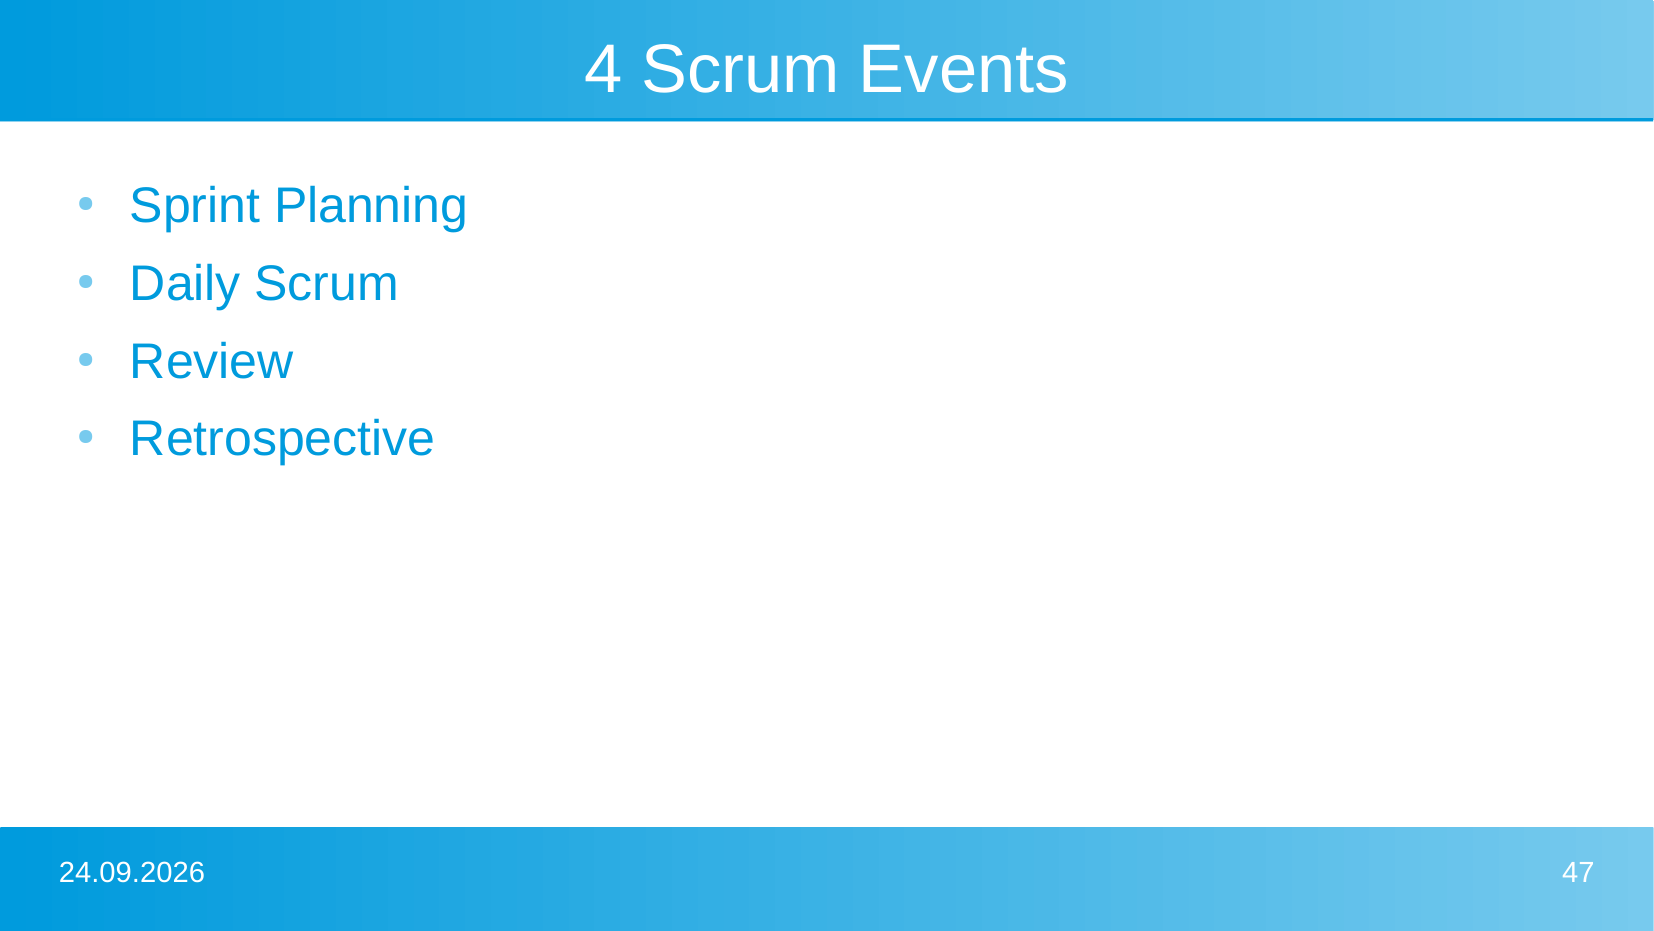

# 4 Scrum Events
Sprint Planning
Daily Scrum
Review
Retrospective
47